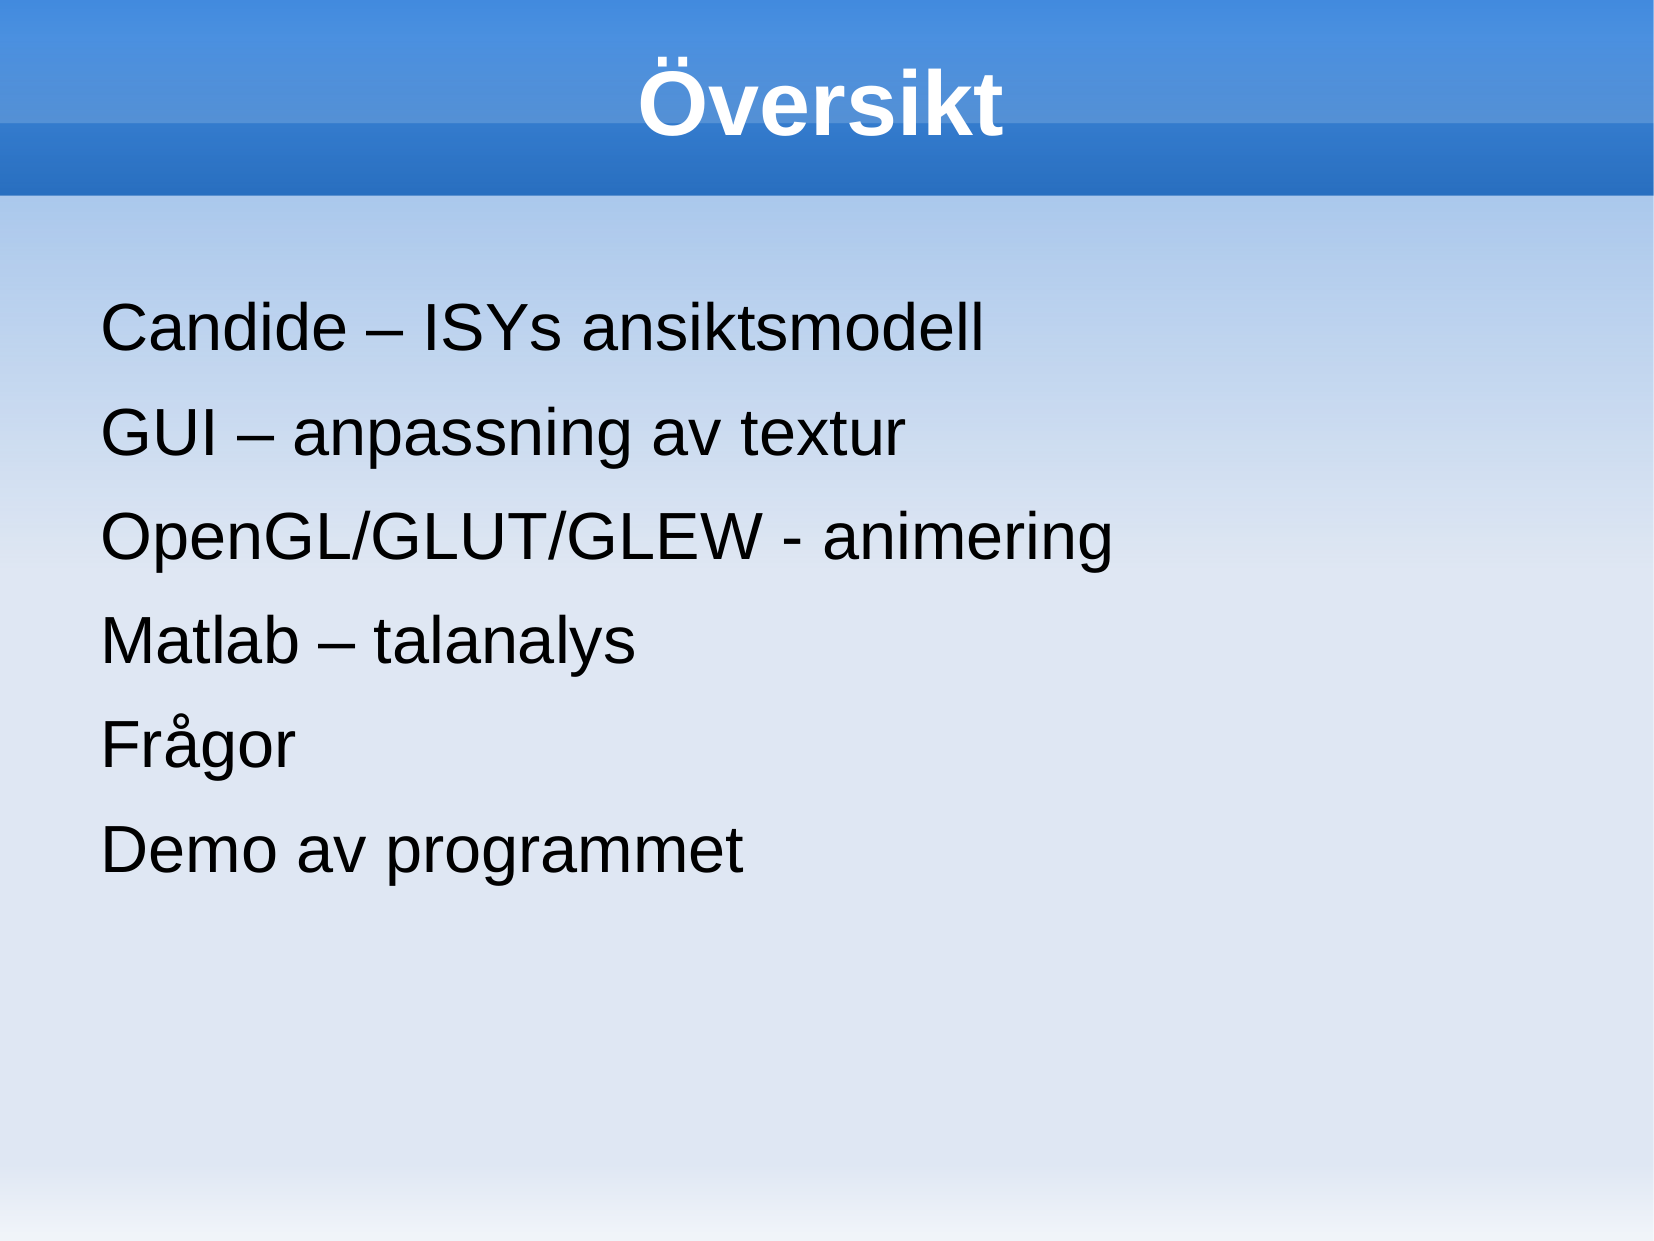

# Översikt
Candide – ISYs ansiktsmodell
GUI – anpassning av textur
OpenGL/GLUT/GLEW - animering
Matlab – talanalys
Frågor
Demo av programmet